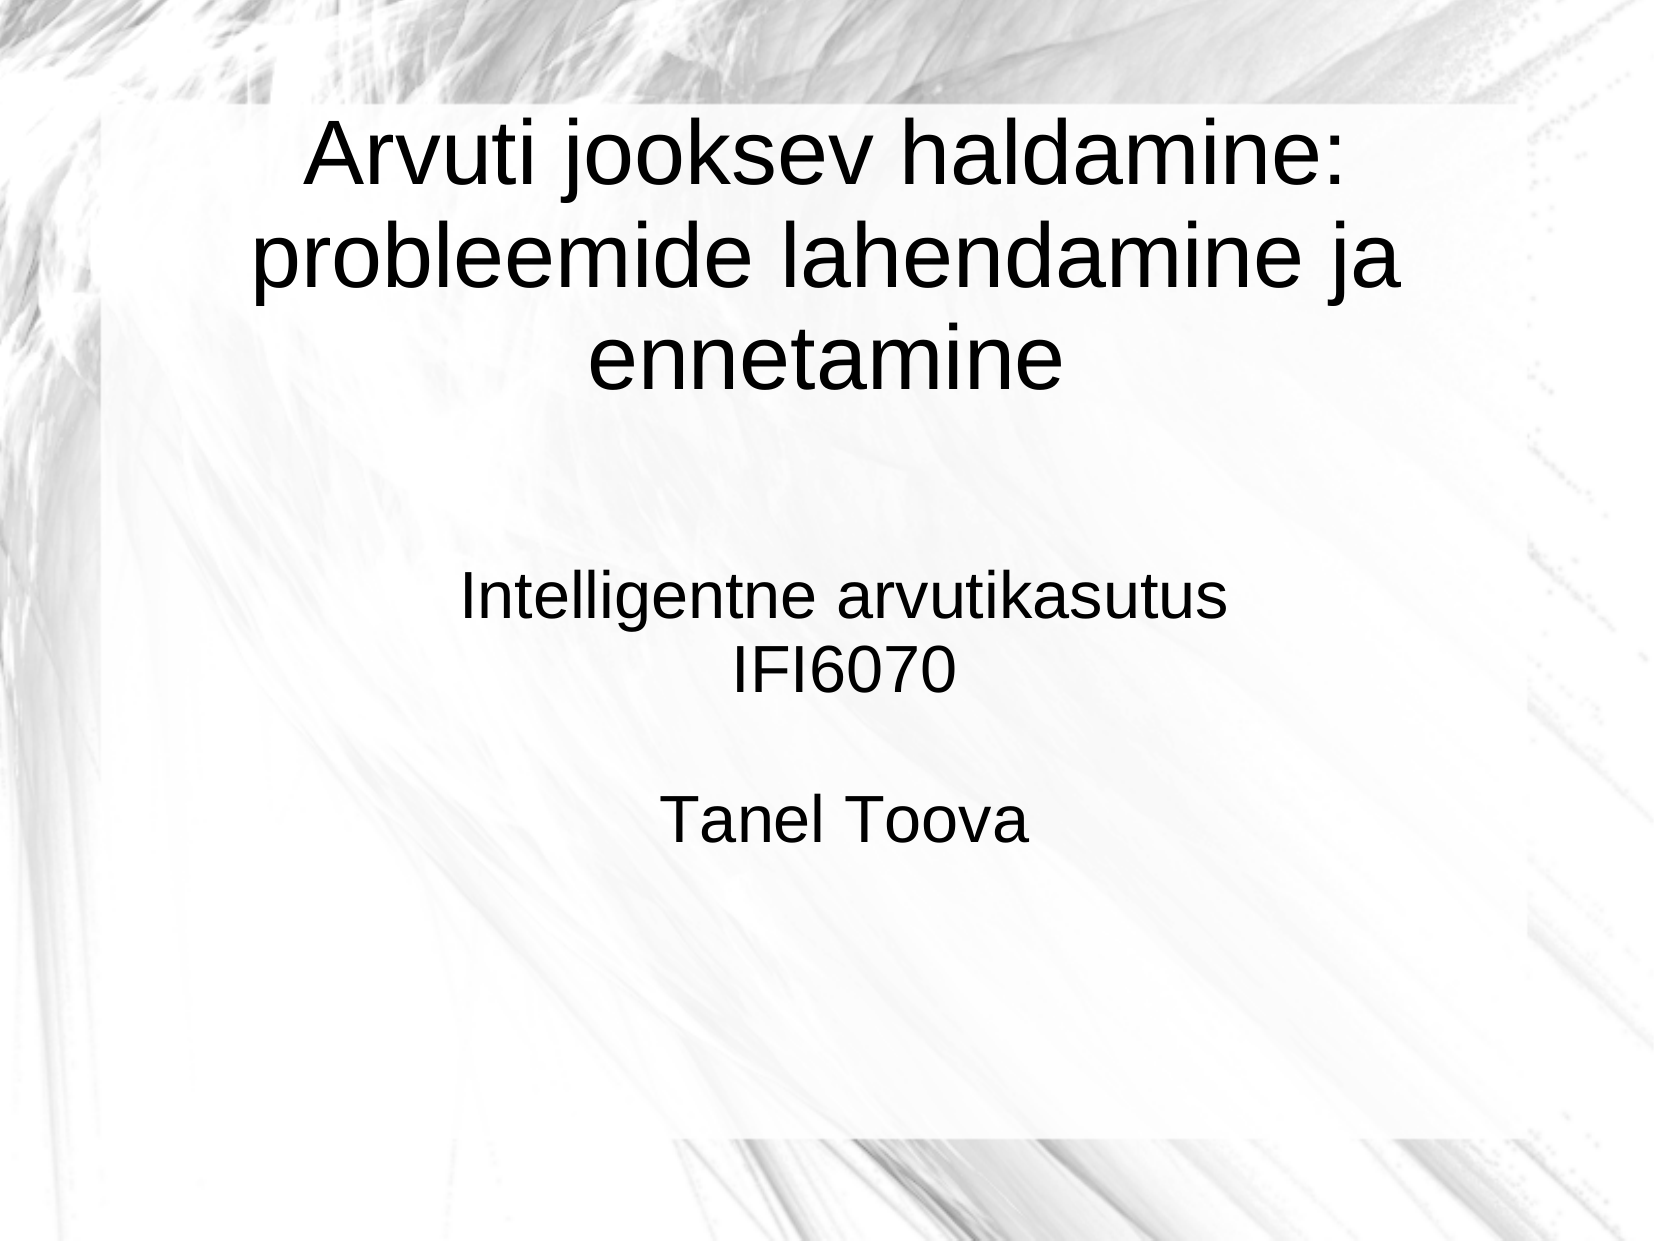

# Arvuti jooksev haldamine: probleemide lahendamine ja ennetamine
Intelligentne arvutikasutus
IFI6070
Tanel Toova